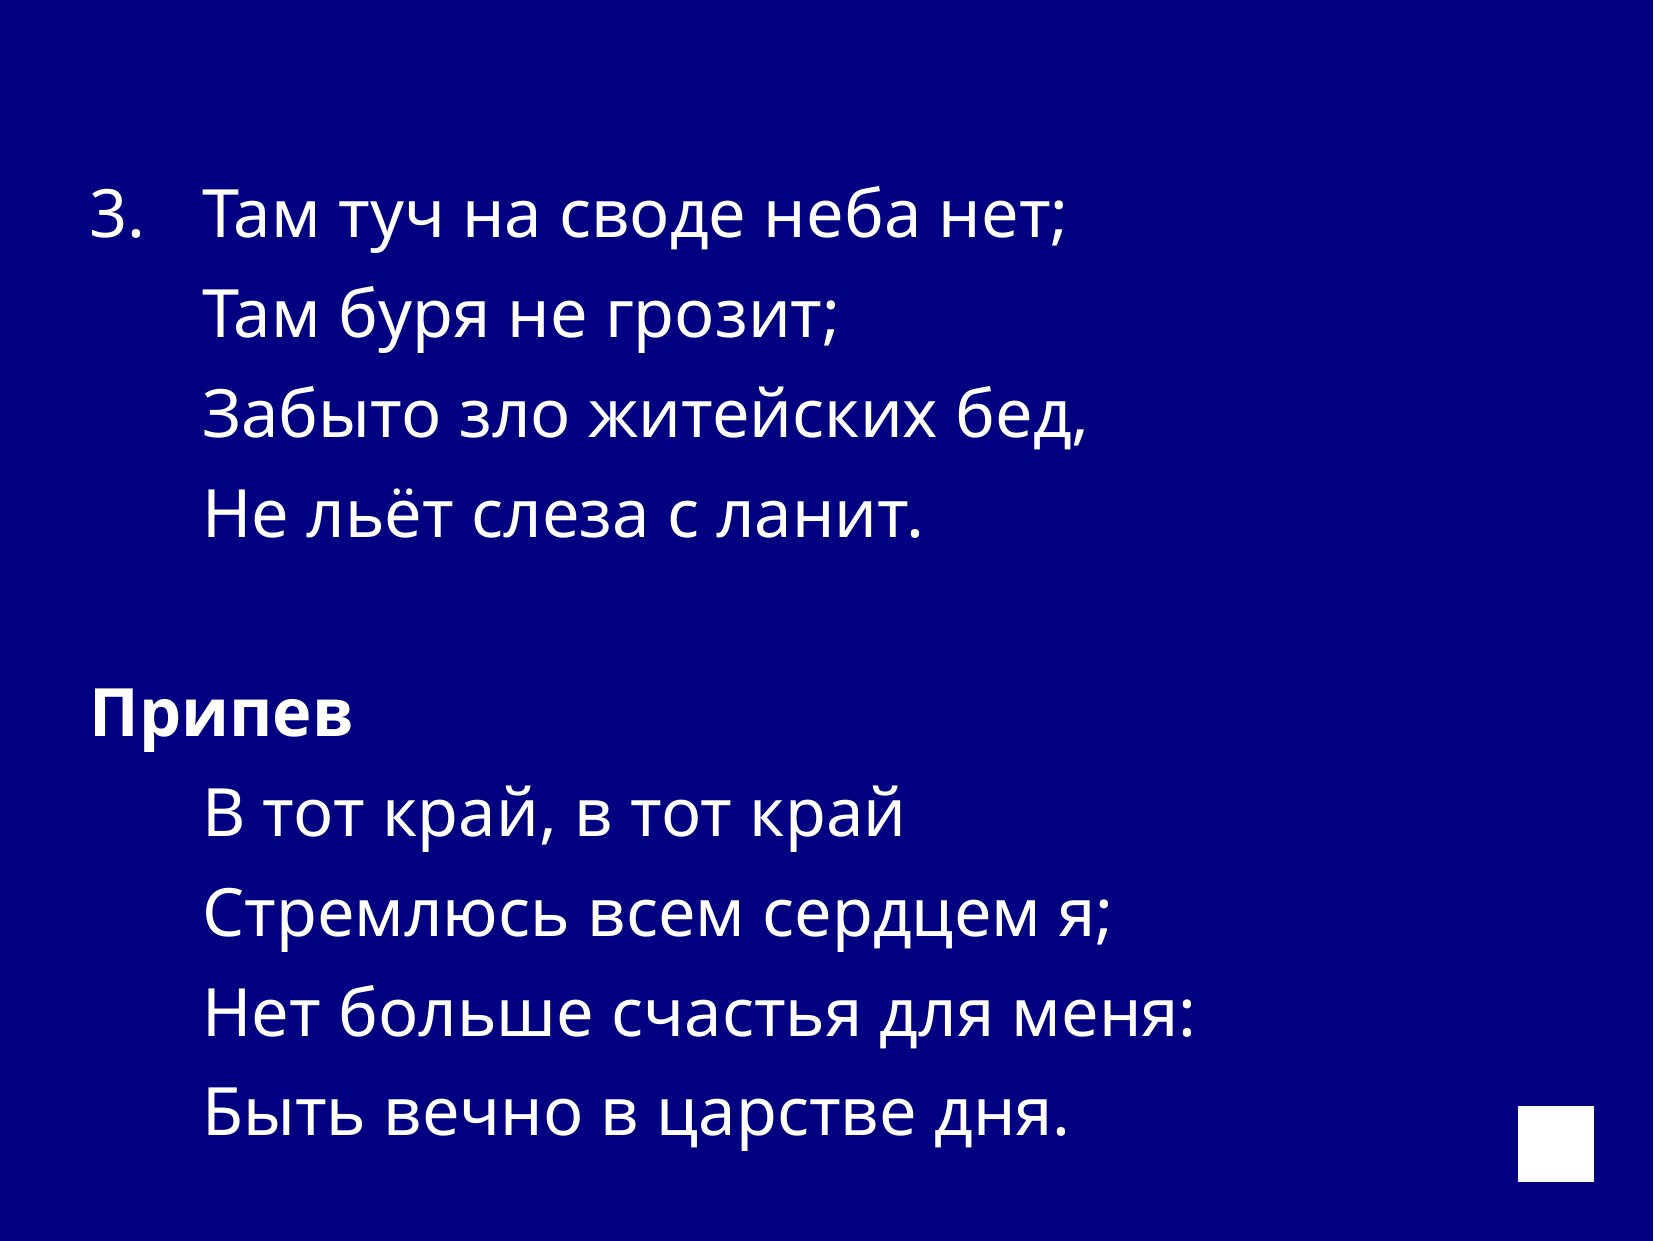

3.	Там туч на своде неба нет;
	Там буря не грозит;
	Забыто зло житейских бед,
	Не льёт слеза с ланит.
Припев
	В тот край, в тот край
	Стремлюсь всем сердцем я;
	Нет больше счастья для меня:
	Быть вечно в царстве дня.